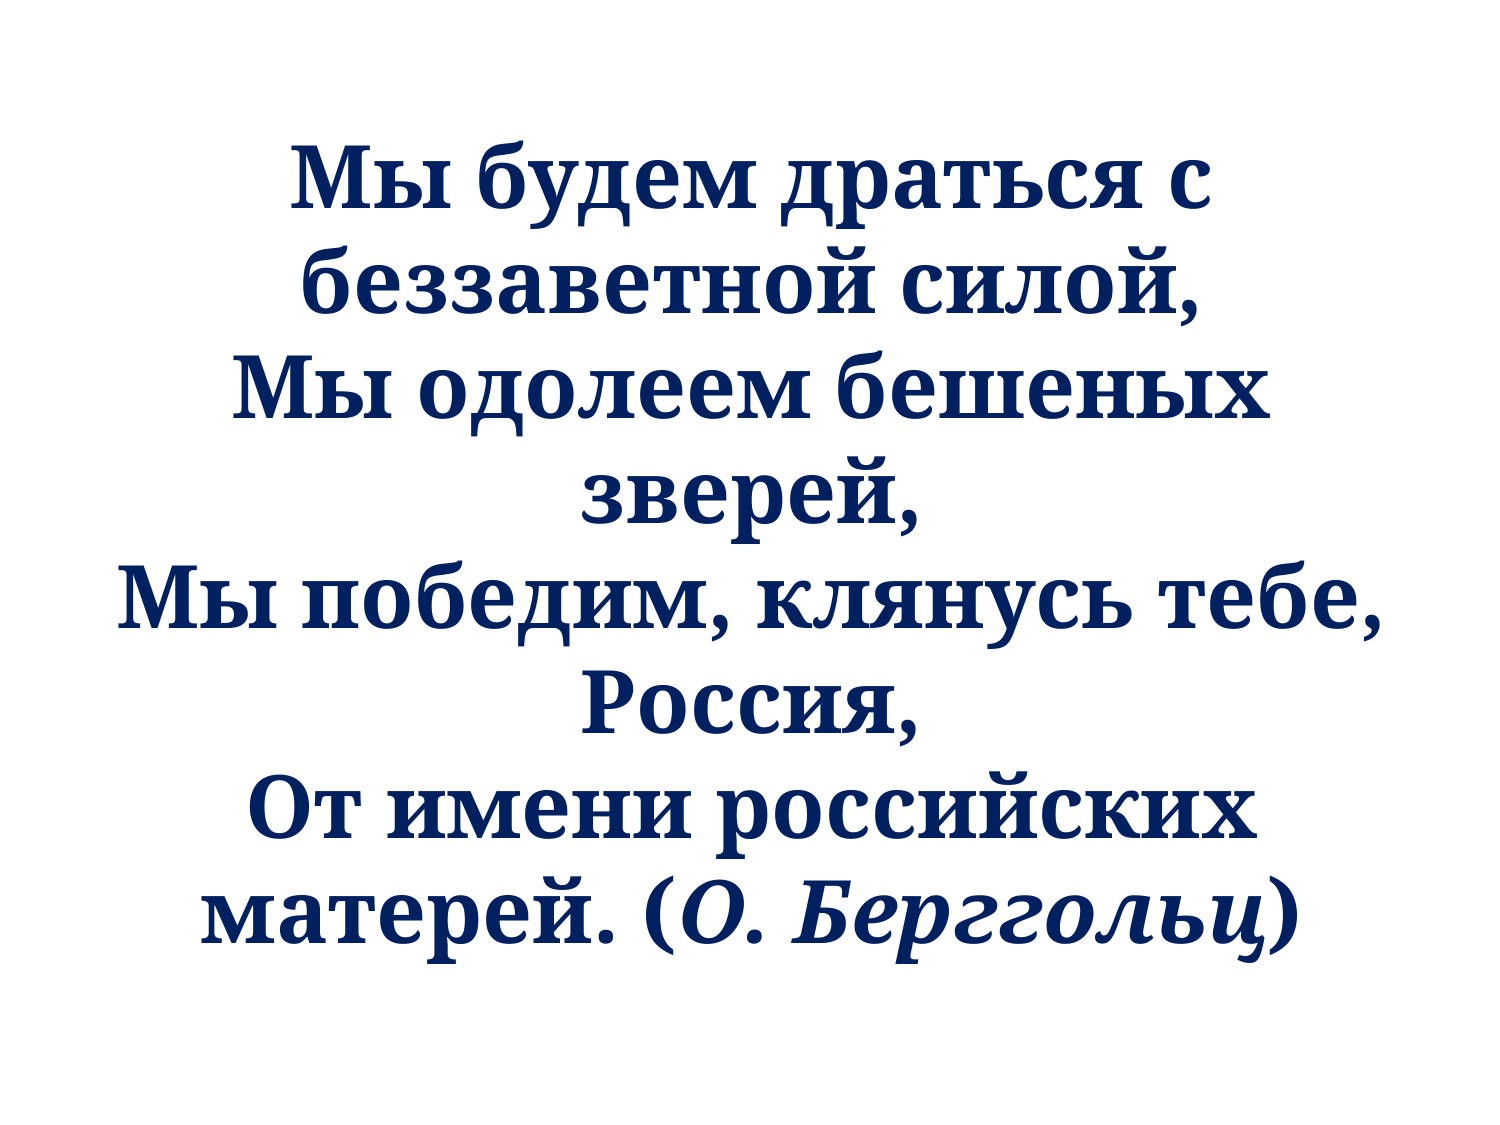

# Мы будем драться с беззаветной силой, Мы одолеем бешеных зверей, Мы победим, клянусь тебе, Россия, От имени российских матерей. (О. Берггольц)